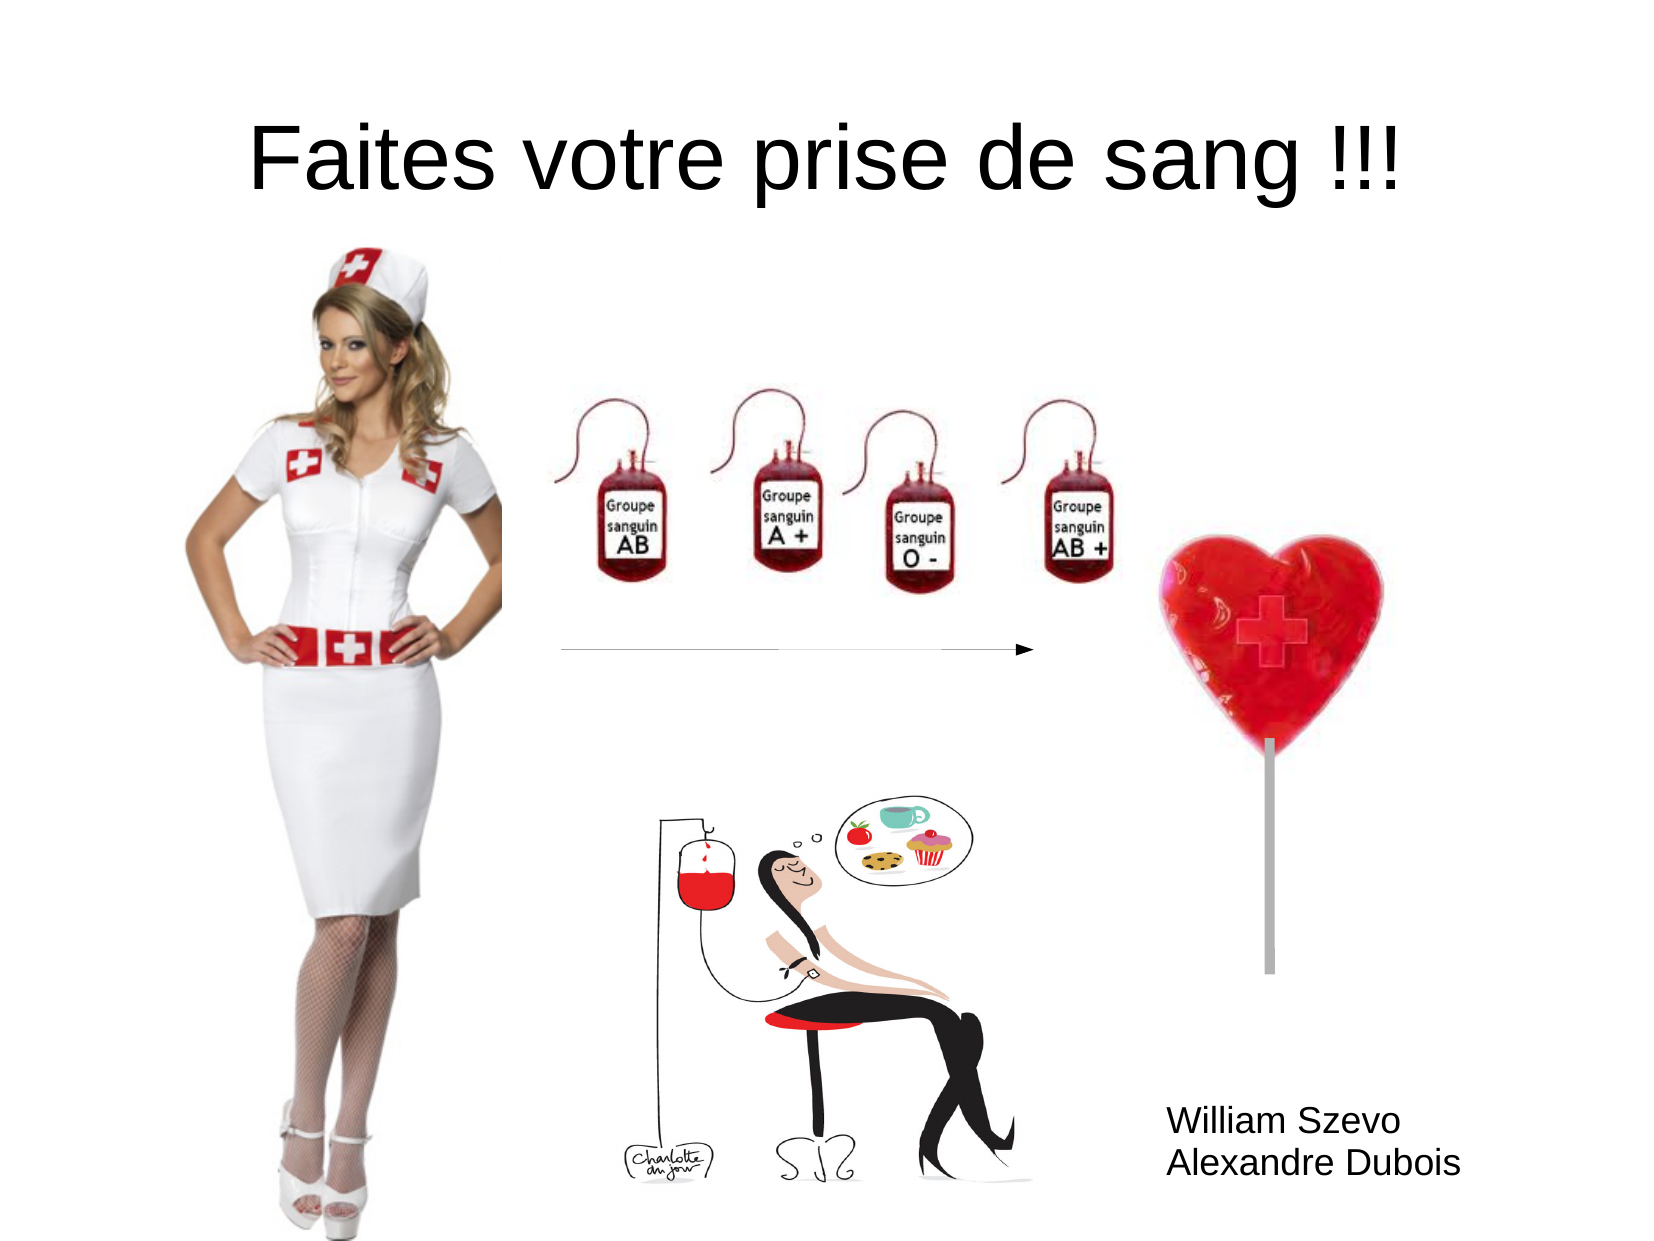

# Faites votre prise de sang !!!
William Szevo
Alexandre Dubois